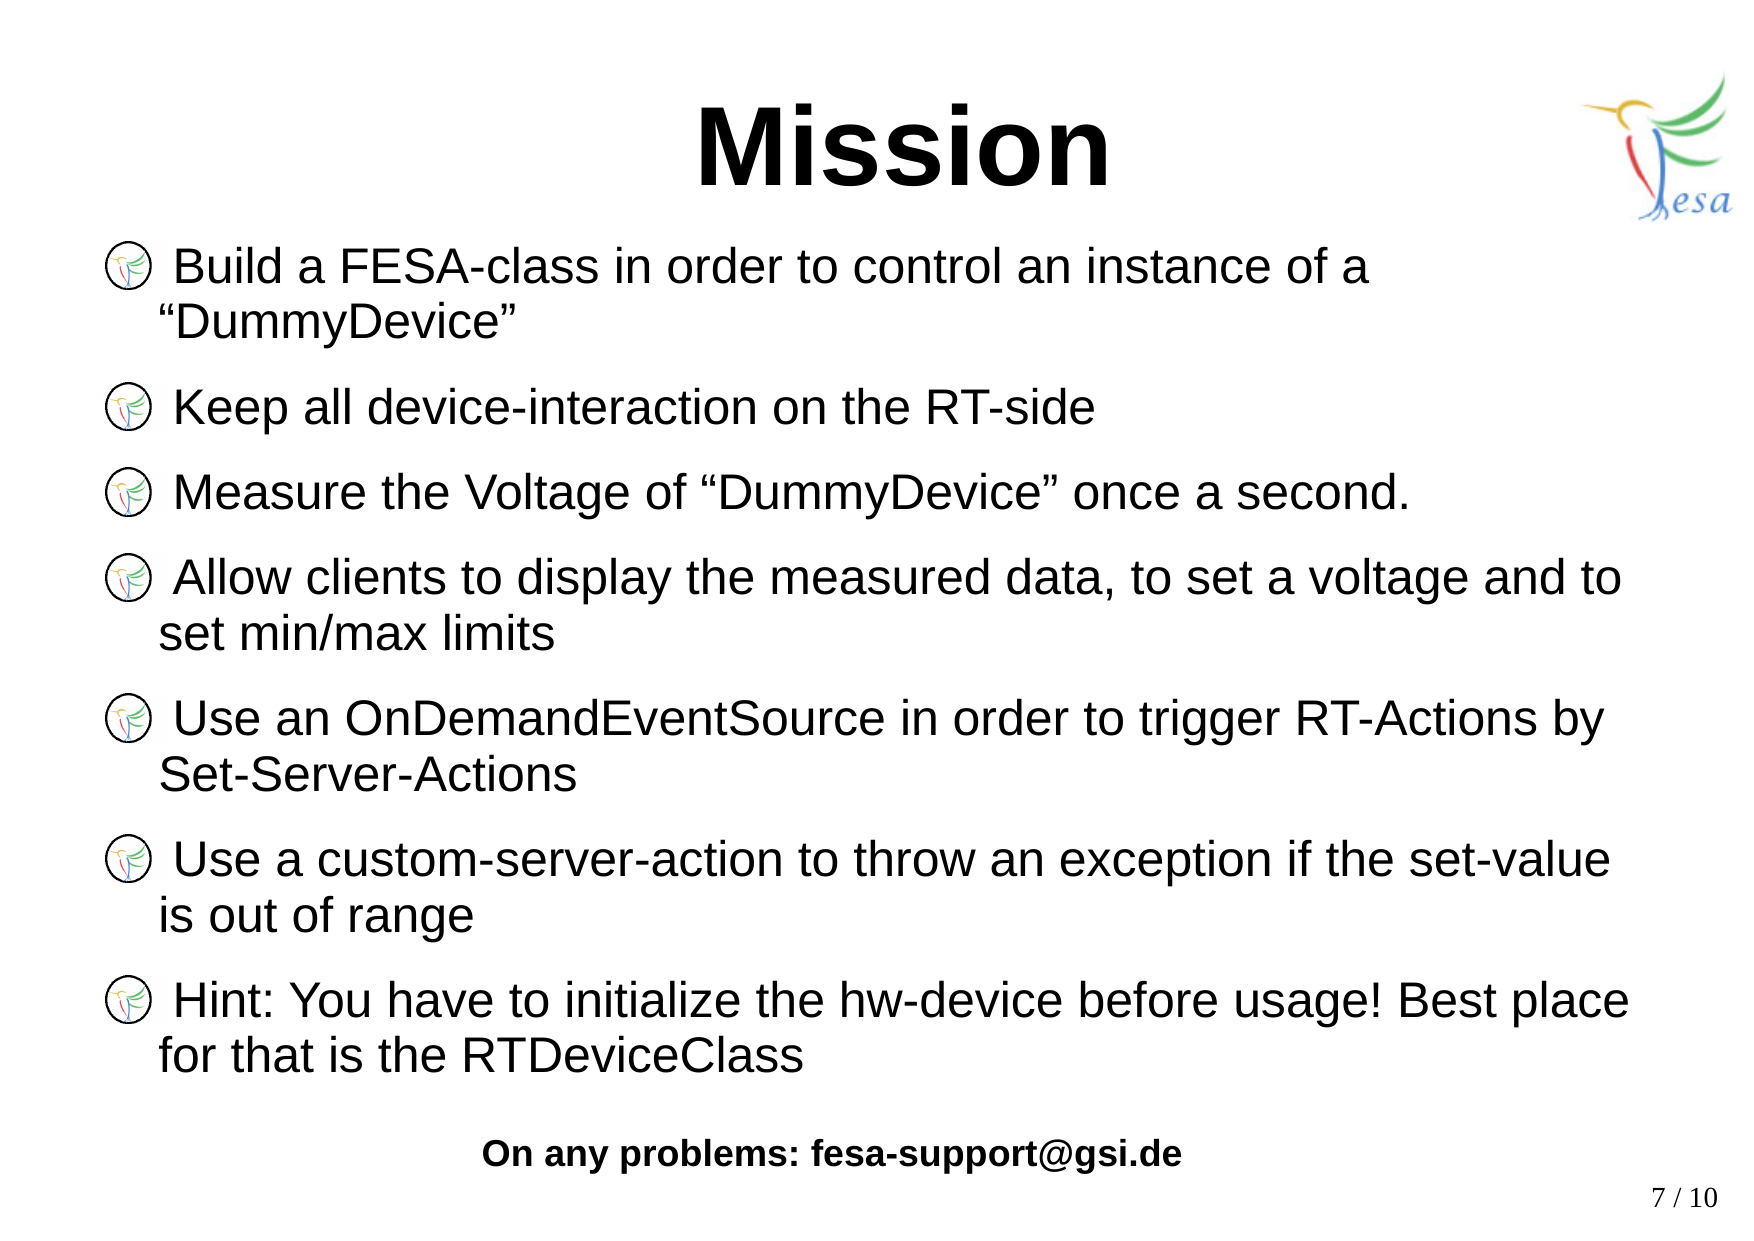

# Mission
Build a FESA-class in order to control an instance of a “DummyDevice”
Keep all device-interaction on the RT-side
Measure the Voltage of “DummyDevice” once a second.
Allow clients to display the measured data, to set a voltage and to set min/max limits
Use an OnDemandEventSource in order to trigger RT-Actions by Set-Server-Actions
Use a custom-server-action to throw an exception if the set-value is out of range
Hint: You have to initialize the hw-device before usage! Best place for that is the RTDeviceClass
On any problems: fesa-support@gsi.de
7